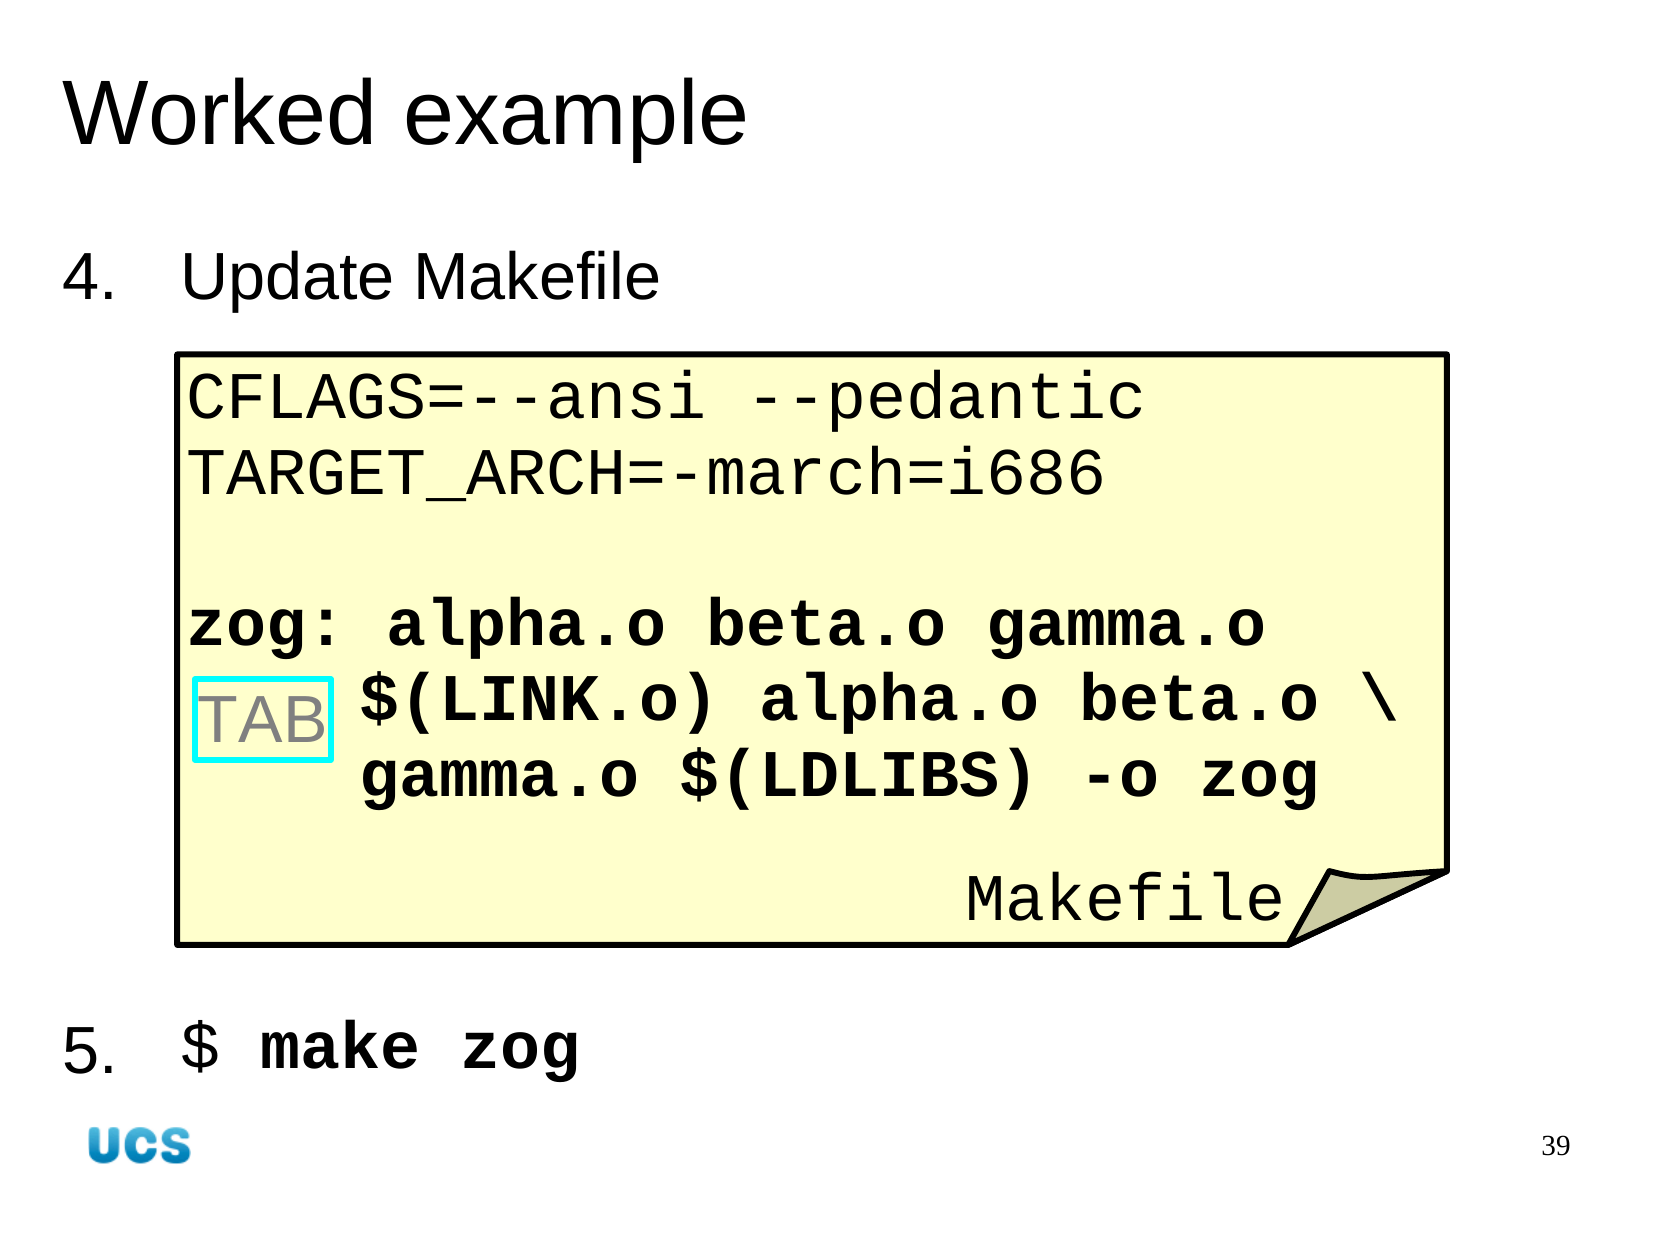

Worked example
4.
Update Makefile
CFLAGS=--ansi --pedantic
TARGET_ARCH=-march=i686
zog: alpha.o beta.o gamma.o
	$(LINK.o) alpha.o beta.o \
	gamma.o $(LDLIBS) -o zog
TAB
Makefile
5.
$ make zog
39